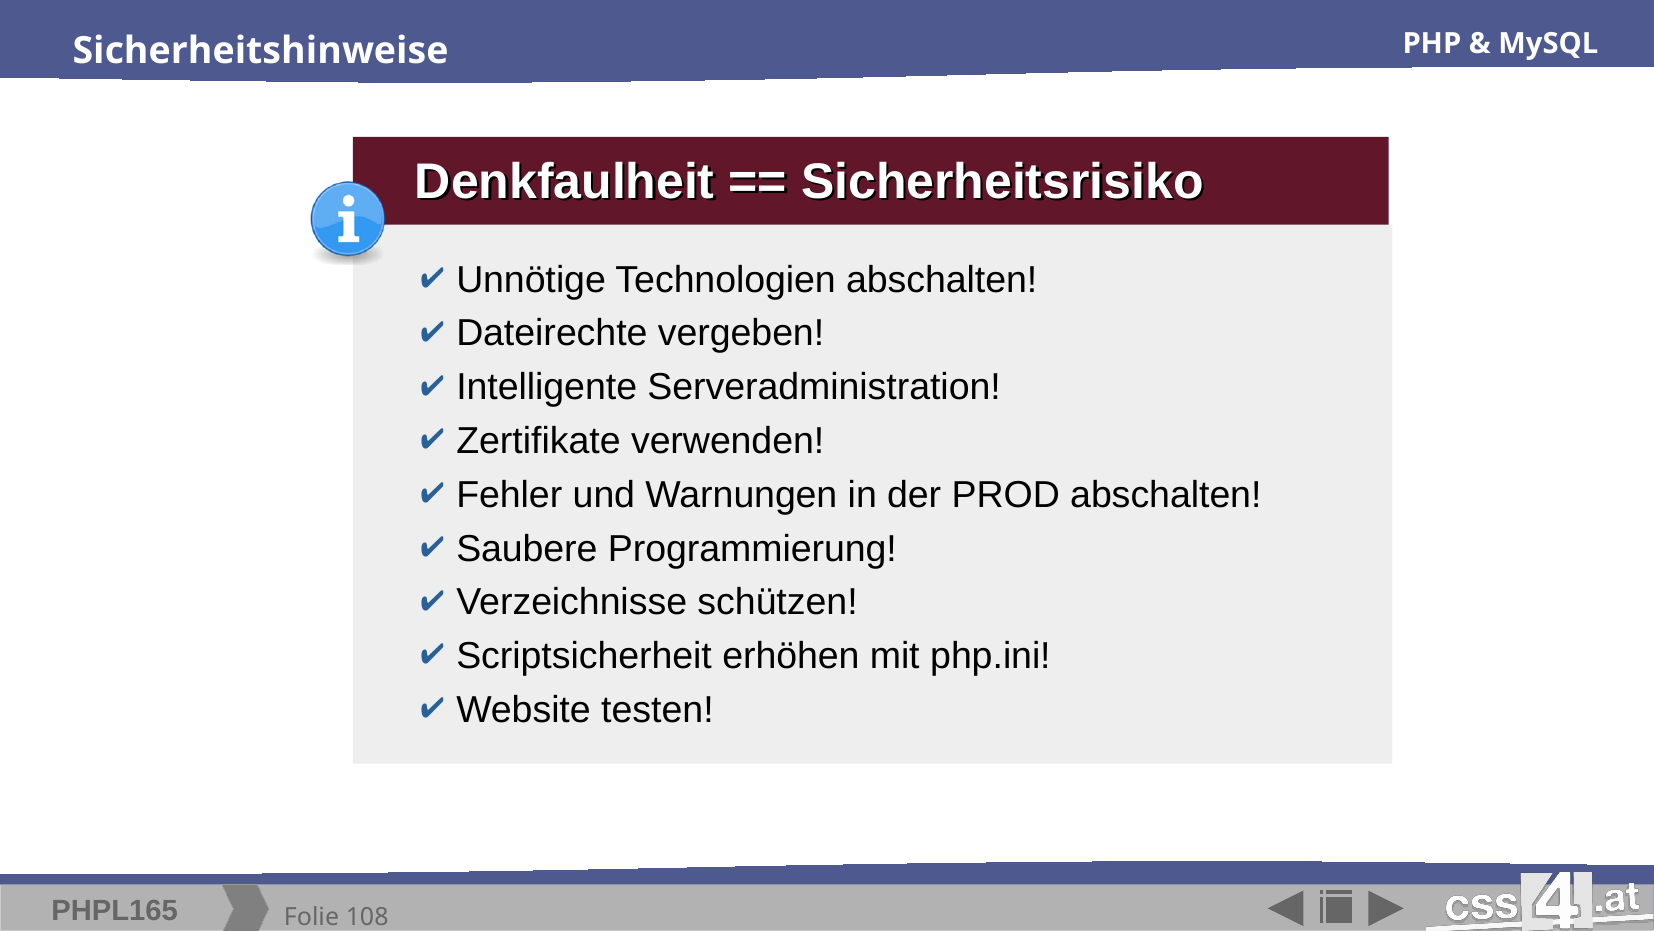

PHP & MySQL
Sicherheitshinweise
Denkfaulheit == Sicherheitsrisiko
Unnötige Technologien abschalten!
Dateirechte vergeben!
Intelligente Serveradministration!
Zertifikate verwenden!
Fehler und Warnungen in der PROD abschalten!
Saubere Programmierung!
Verzeichnisse schützen!
Scriptsicherheit erhöhen mit php.ini!
Website testen!
PHPL165
Folie